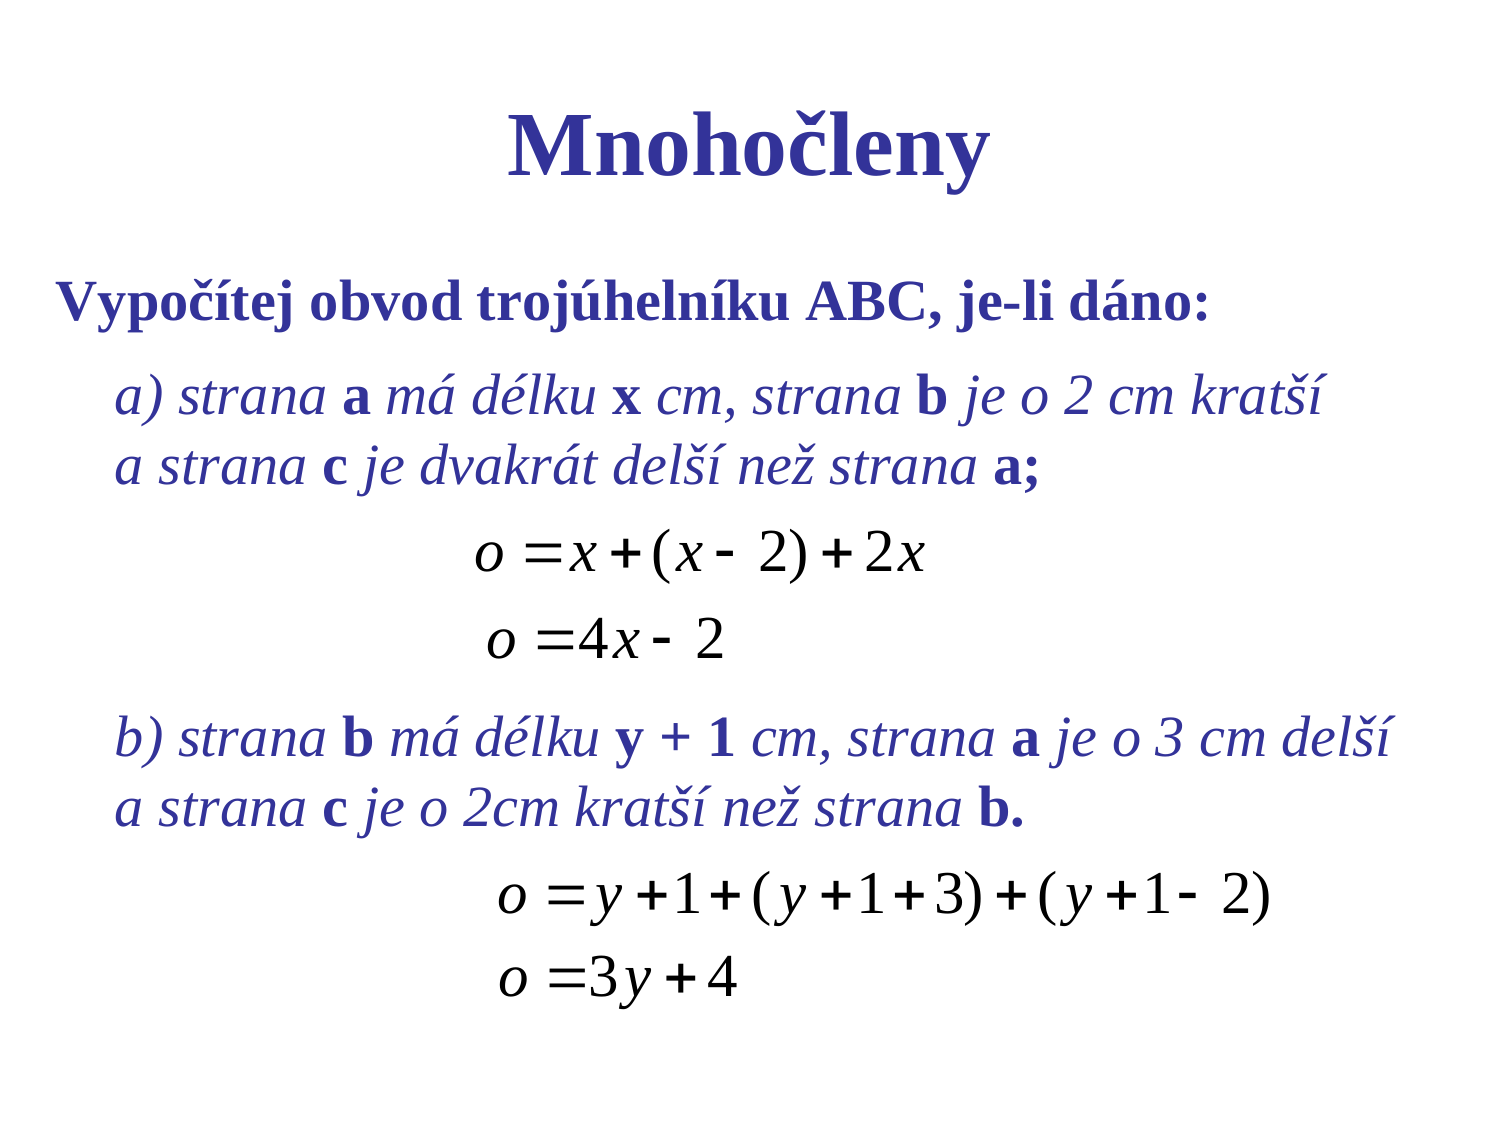

# Mnohočleny
Vypočítej obvod trojúhelníku ABC, je-li dáno:
a) strana a má délku x cm, strana b je o 2 cm kratší
a strana c je dvakrát delší než strana a;
b) strana b má délku y + 1 cm, strana a je o 3 cm delší
a strana c je o 2cm kratší než strana b.